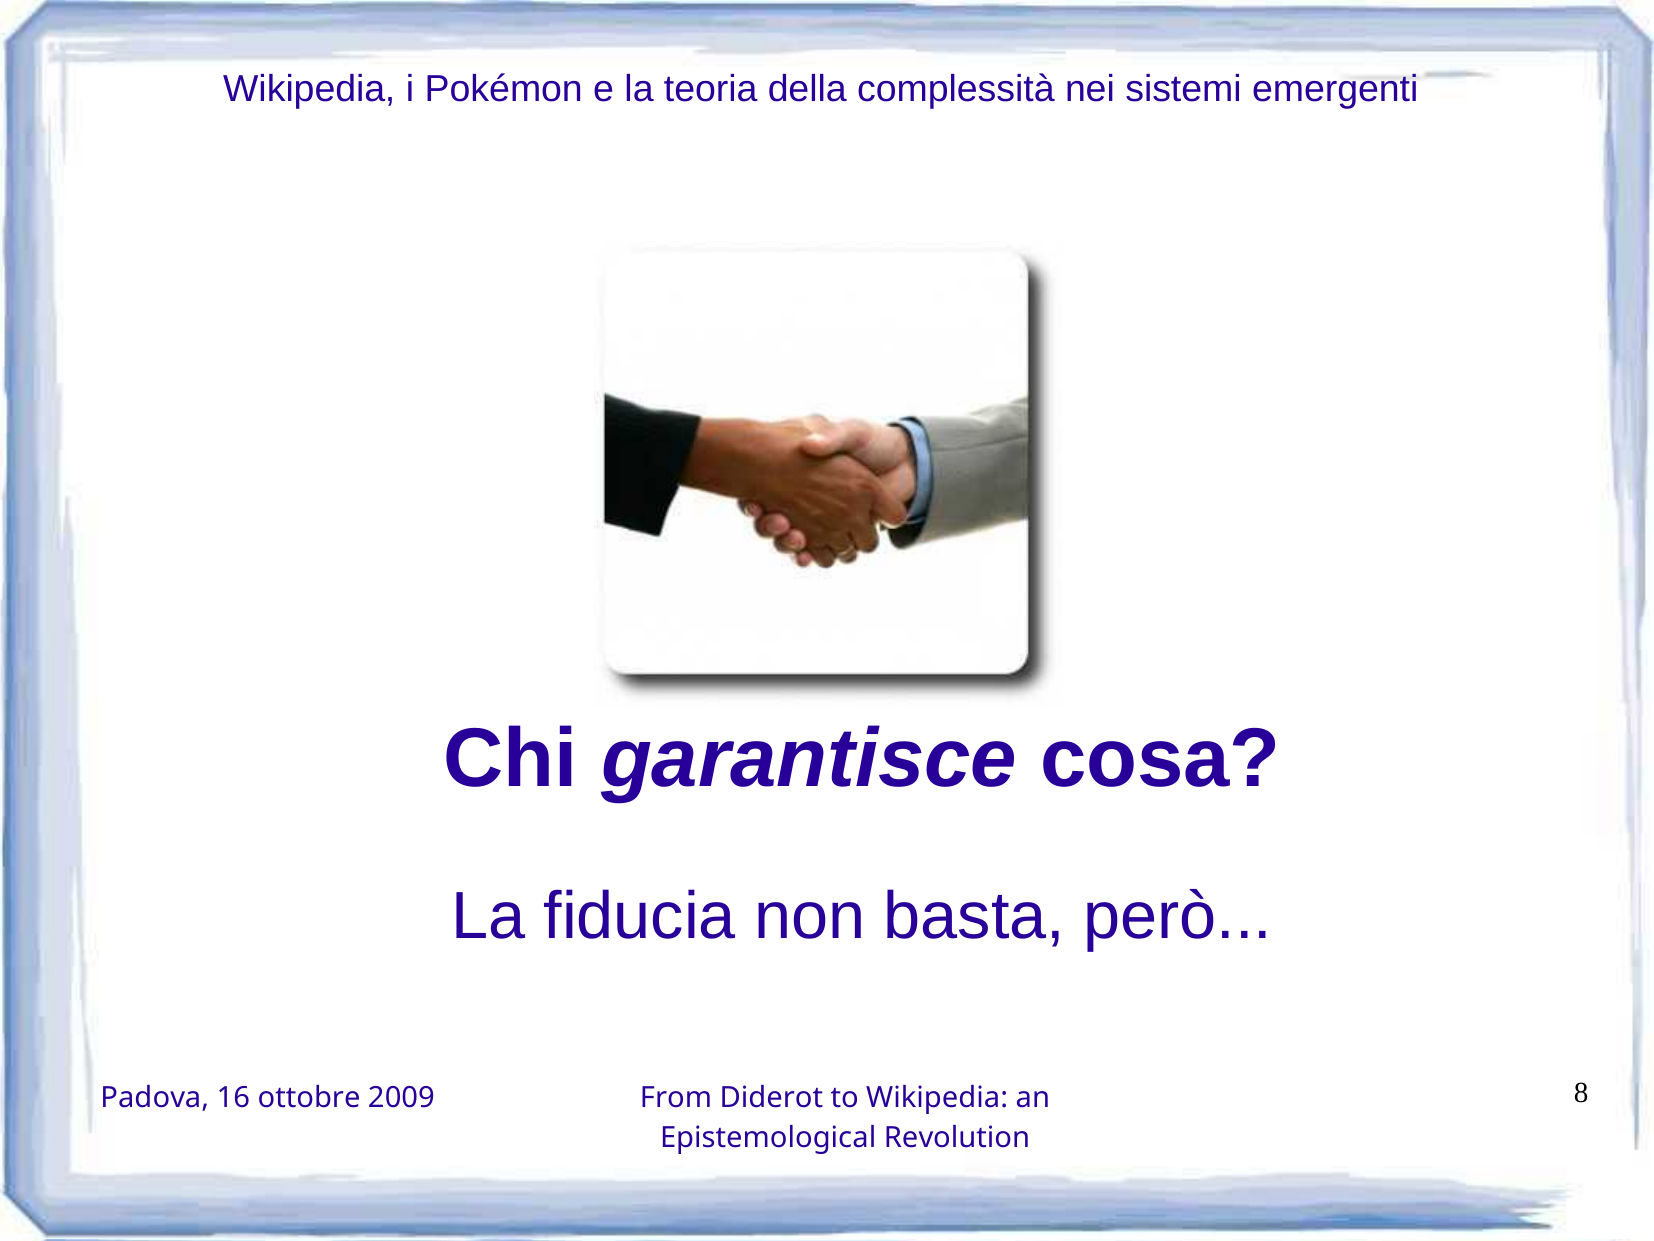

# Wikipedia, i Pokémon e la teoria della complessità nei sistemi emergenti
Chi garantisce cosa?
La fiducia non basta, però...
Diderot : Wikipedia = XVIII secolo : XXI secolo
8